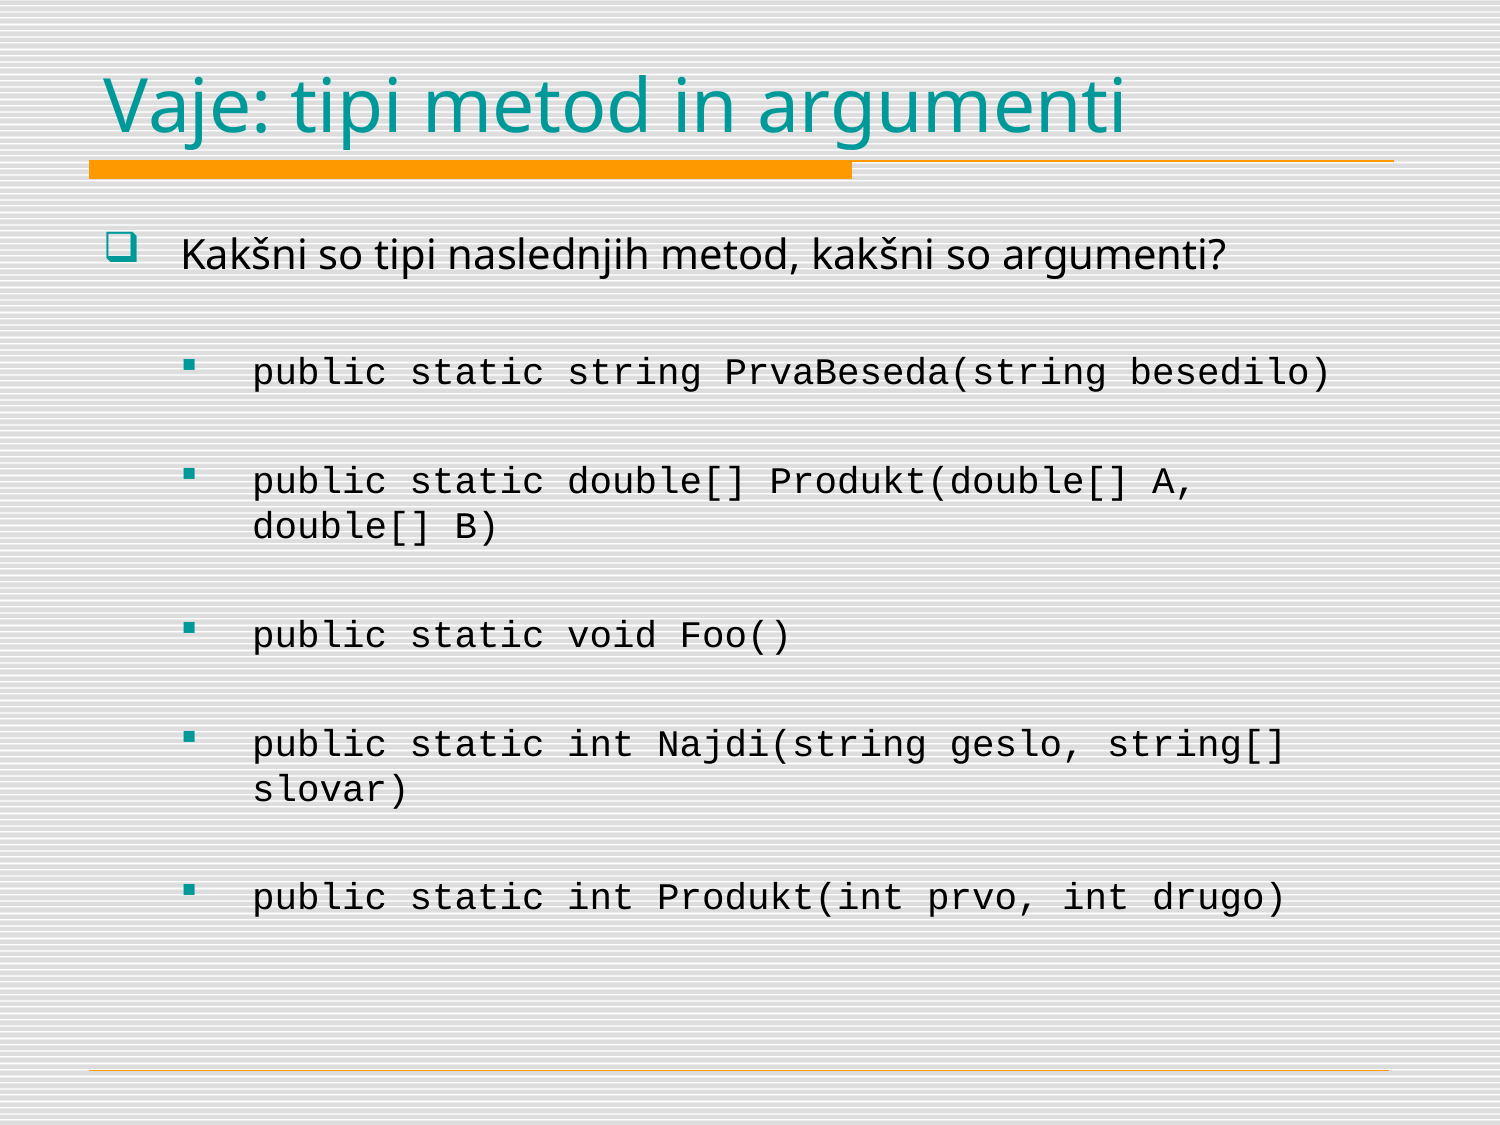

# Vaje: tipi metod in argumenti
Kakšni so tipi naslednjih metod, kakšni so argumenti?
public static string PrvaBeseda(string besedilo)
public static double[] Produkt(double[] A, double[] B)
public static void Foo()
public static int Najdi(string geslo, string[] slovar)
public static int Produkt(int prvo, int drugo)